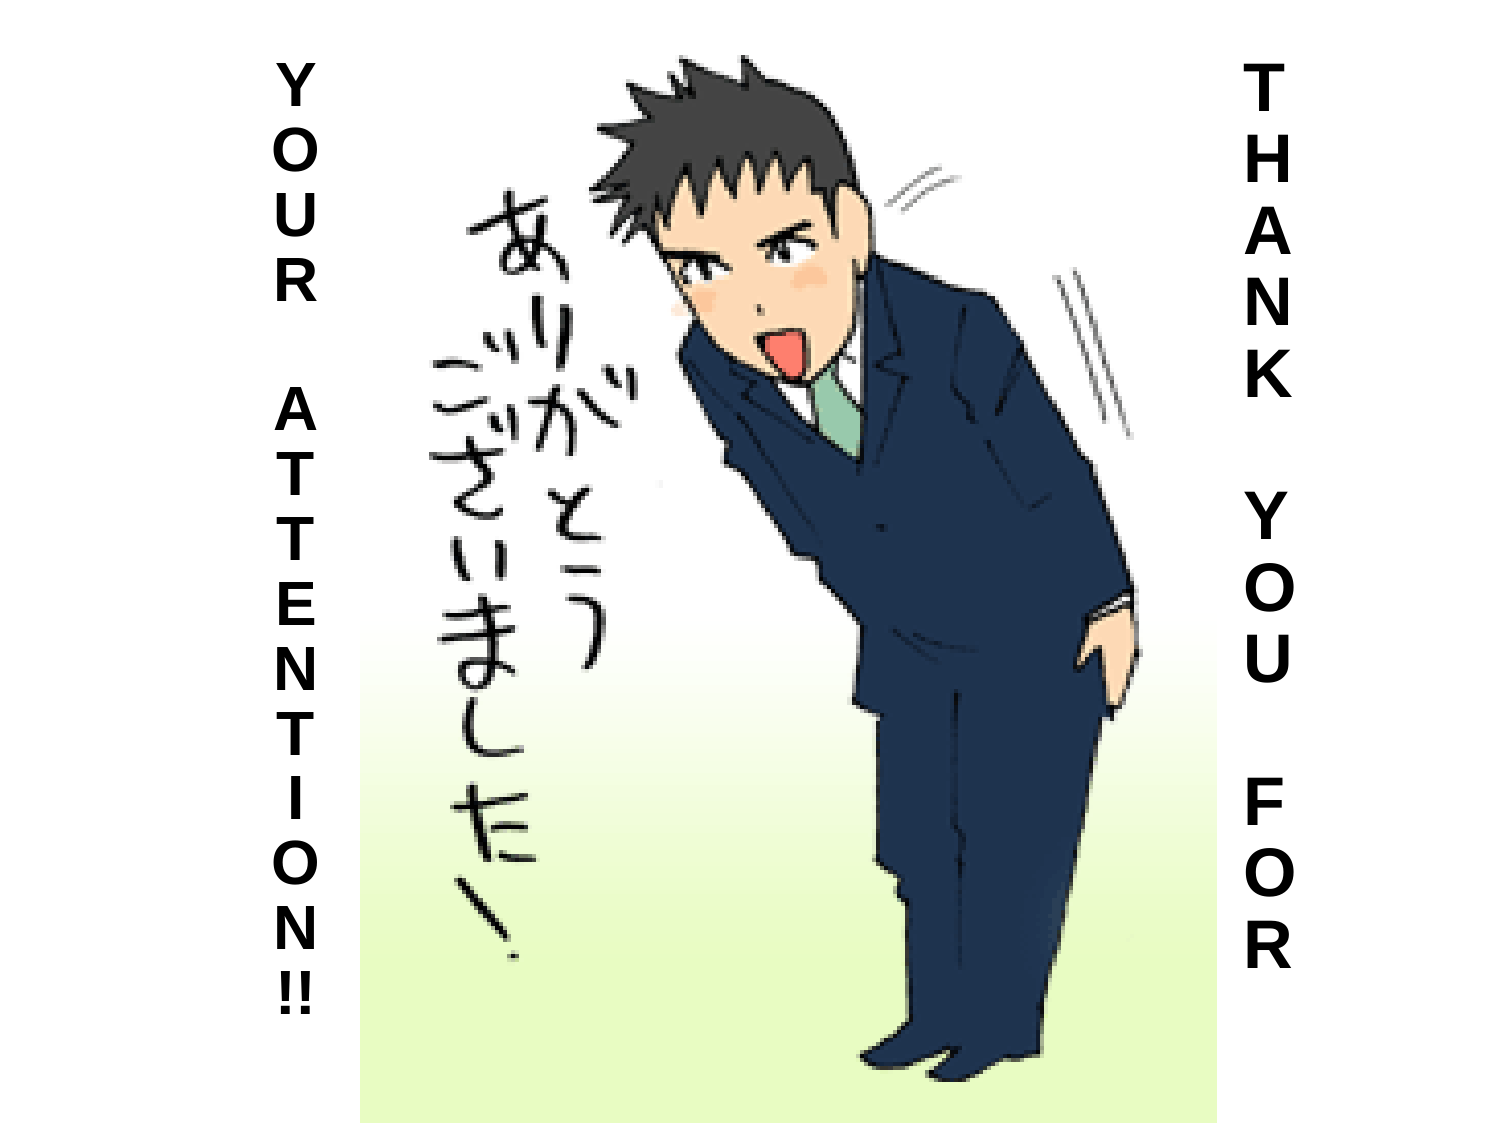

T
H
A
N
K
Y
O
U
F
O
R
Y
O
U
R
A
T
T
E
N
T
I
O
N
!!